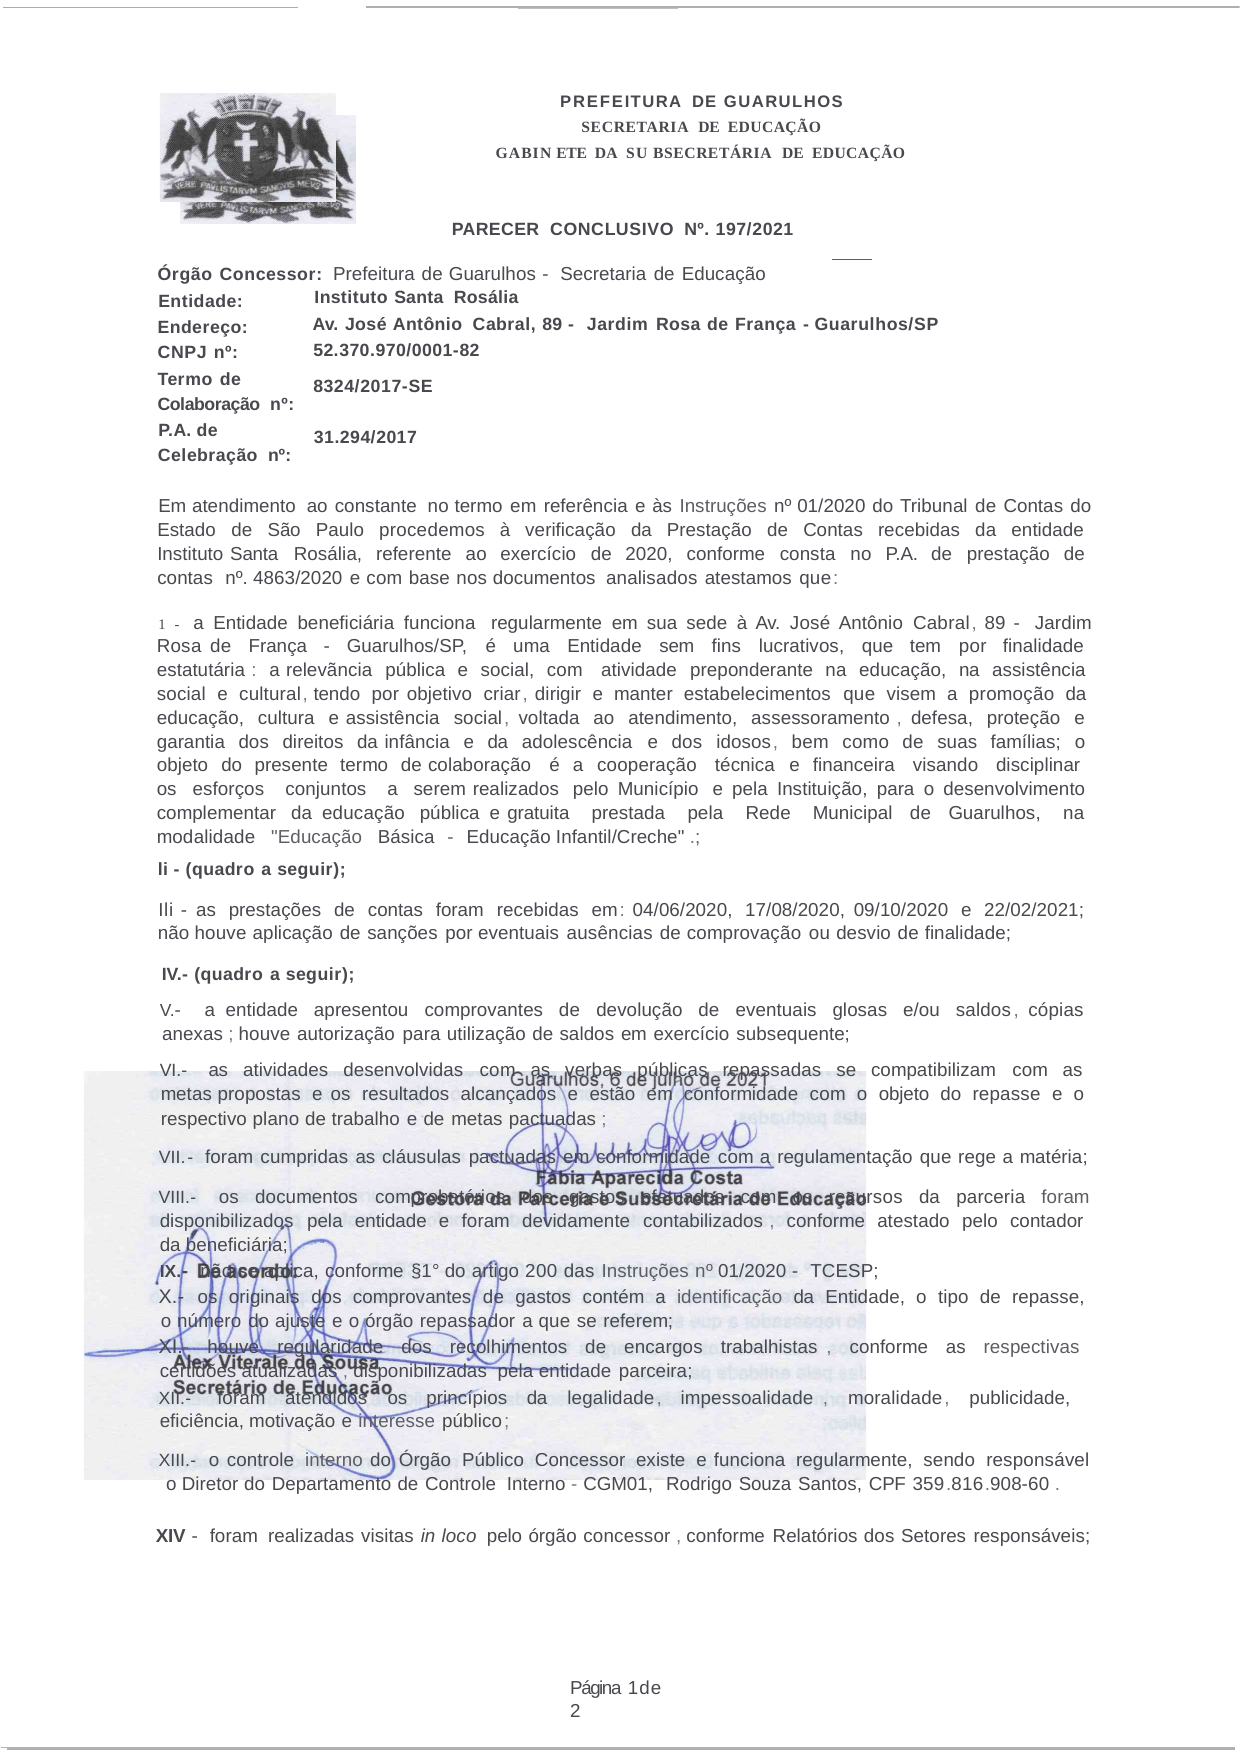

PREFEITURA DE GUARULHOS
SECRETARIA DE EDUCAÇÃO
GABIN ETE DA SU BSECRETÁRIA DE EDUCAÇÃO
PARECER CONCLUSIVO Nº. 197/2021
Órgão Concessor: Prefeitura de Guarulhos - Secretaria de Educação
Entidade: Endereço: CNPJ nº:
Termo de Colaboração nº:
P.A. de Celebração nº:
Instituto Santa Rosália
Av. José Antônio Cabral, 89 - Jardim Rosa de França - Guarulhos/SP 52.370.970/0001-82
8324/2017-SE
31.294/2017
Em atendimento ao constante no termo em referência e às Instruções nº 01/2020 do Tribunal de Contas do Estado de São Paulo procedemos à verificação da Prestação de Contas recebidas da entidade Instituto Santa Rosália, referente ao exercício de 2020, conforme consta no P.A. de prestação de contas nº. 4863/2020 e com base nos documentos analisados atestamos que:
1 - a Entidade beneficiária funciona regularmente em sua sede à Av. José Antônio Cabral, 89 - Jardim Rosa de França - Guarulhos/SP, é uma Entidade sem fins lucrativos, que tem por finalidade estatutária : a relevãncia pública e social, com atividade preponderante na educação, na assistência social e cultural, tendo por objetivo criar, dirigir e manter estabelecimentos que visem a promoção da educação, cultura e assistência social, voltada ao atendimento, assessoramento , defesa, proteção e garantia dos direitos da infância e da adolescência e dos idosos, bem como de suas famílias; o objeto do presente termo de colaboração é a cooperação técnica e financeira visando disciplinar os esforços conjuntos a serem realizados pelo Município e pela Instituição, para o desenvolvimento complementar da educação pública e gratuita prestada pela Rede Municipal de Guarulhos, na modalidade "Educação Básica - Educação Infantil/Creche" .;
li - (quadro a seguir);
Ili - as prestações de contas foram recebidas em: 04/06/2020, 17/08/2020, 09/10/2020 e 22/02/2021; não houve aplicação de sanções por eventuais ausências de comprovação ou desvio de finalidade;
- (quadro a seguir);
- a entidade apresentou comprovantes de devolução de eventuais glosas e/ou saldos, cópias anexas ; houve autorização para utilização de saldos em exercício subsequente;
- as atividades desenvolvidas com as verbas públicas repassadas se compatibilizam com as metas propostas e os resultados alcançados e estão em conformidade com o objeto do repasse e o respectivo plano de trabalho e de metas pactuadas ;
- foram cumpridas as cláusulas pactuadas em conformidade com a regulamentação que rege a matéria;
- os documentos comprobatórios dos gastos efetuados com os recursos da parceria foram disponibilizados pela entidade e foram devidamente contabilizados , conforme atestado pelo contador da beneficiária;
- não se aplica, conforme §1° do artigo 200 das Instruções nº 01/2020 - TCESP;
- os originais dos comprovantes de gastos contém a identificação da Entidade, o tipo de repasse, o número do ajuste e o órgão repassador a que se referem;
- houve regularidade dos recolhimentos de encargos trabalhistas , conforme as respectivas certidões atualizadas , disponibilizadas pela entidade parceira;
- foram atendidos os princípios da legalidade, impessoalidade , moralidade, publicidade, eficiência, motivação e interesse público;
- o controle interno do Órgão Público Concessor existe e funciona regularmente, sendo responsável o Diretor do Departamento de Controle Interno - CGM01, Rodrigo Souza Santos, CPF 359.816.908-60 .
XIV - foram realizadas visitas in loco pelo órgão concessor , conforme Relatórios dos Setores responsáveis;
Página 1de 2